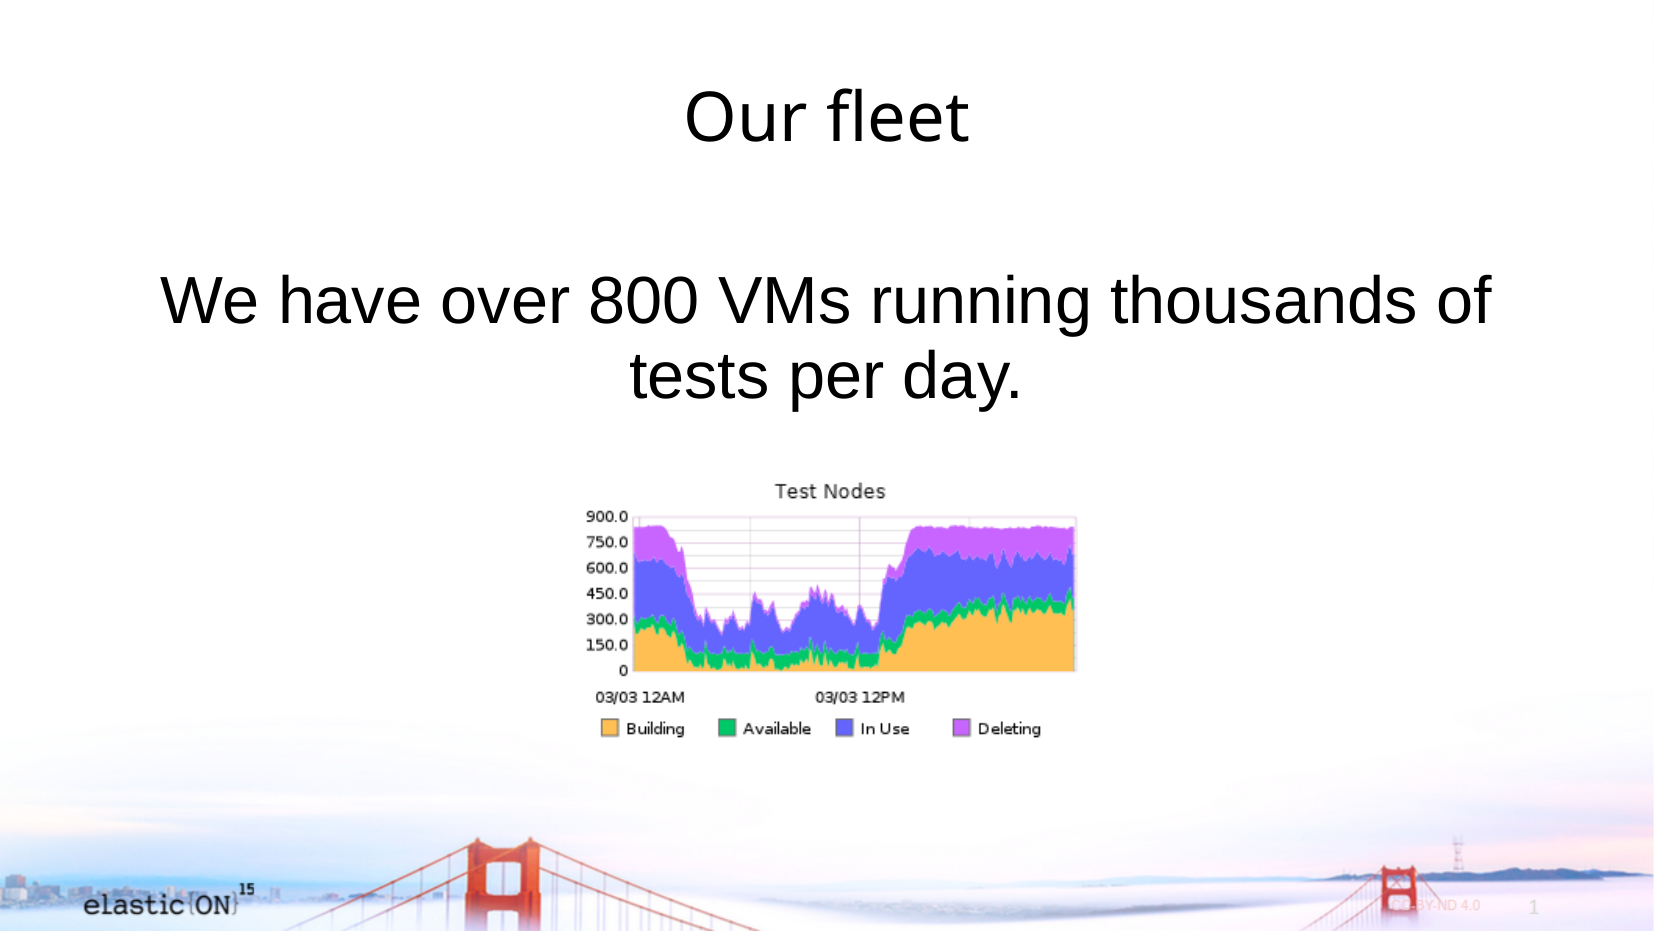

# Our fleet
We have over 800 VMs running thousands of tests per day.